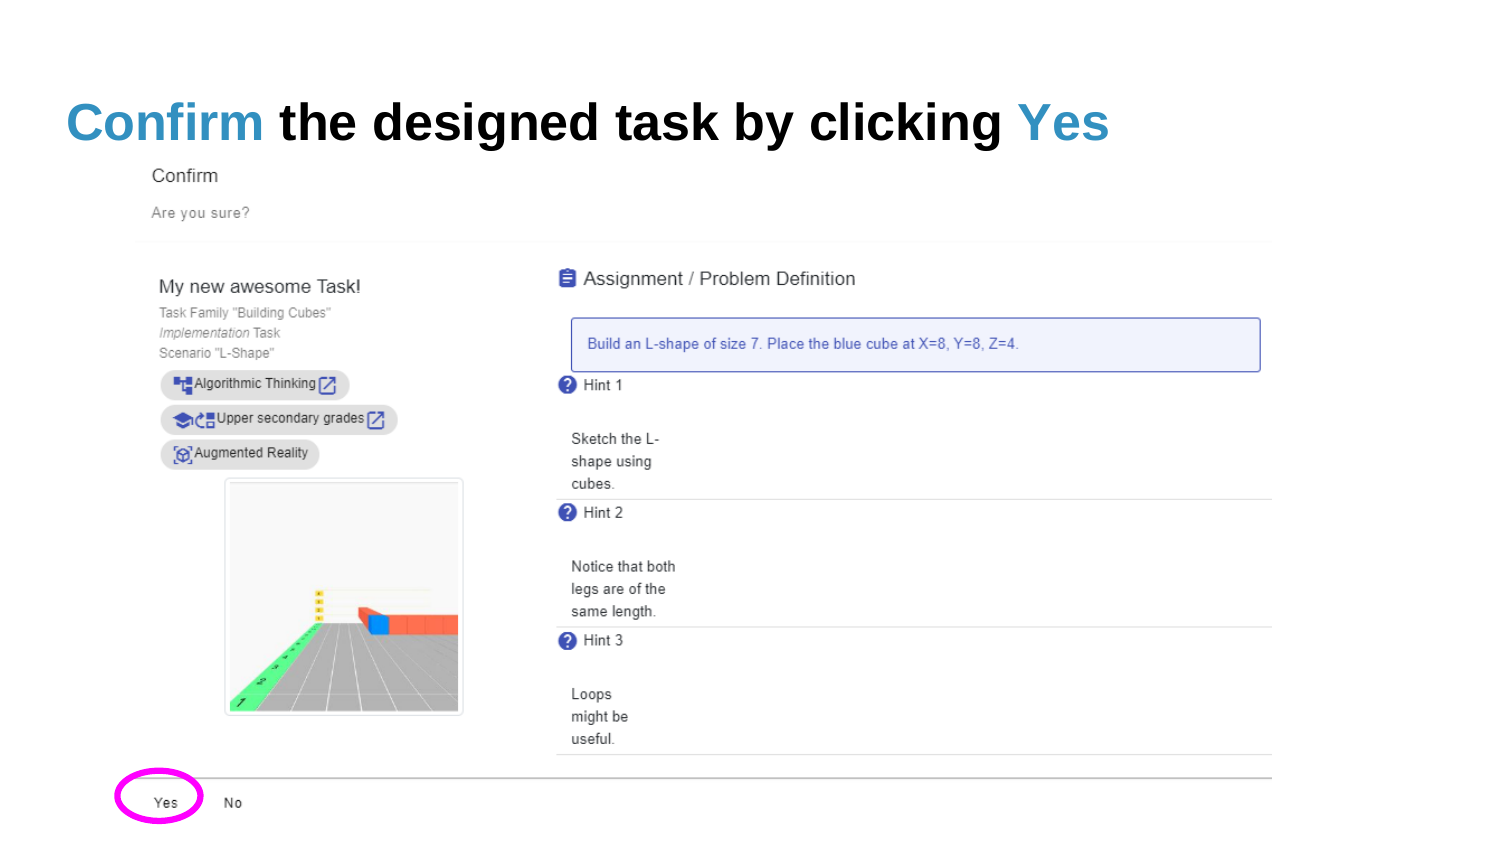

# Confirm the designed task by clicking Yes